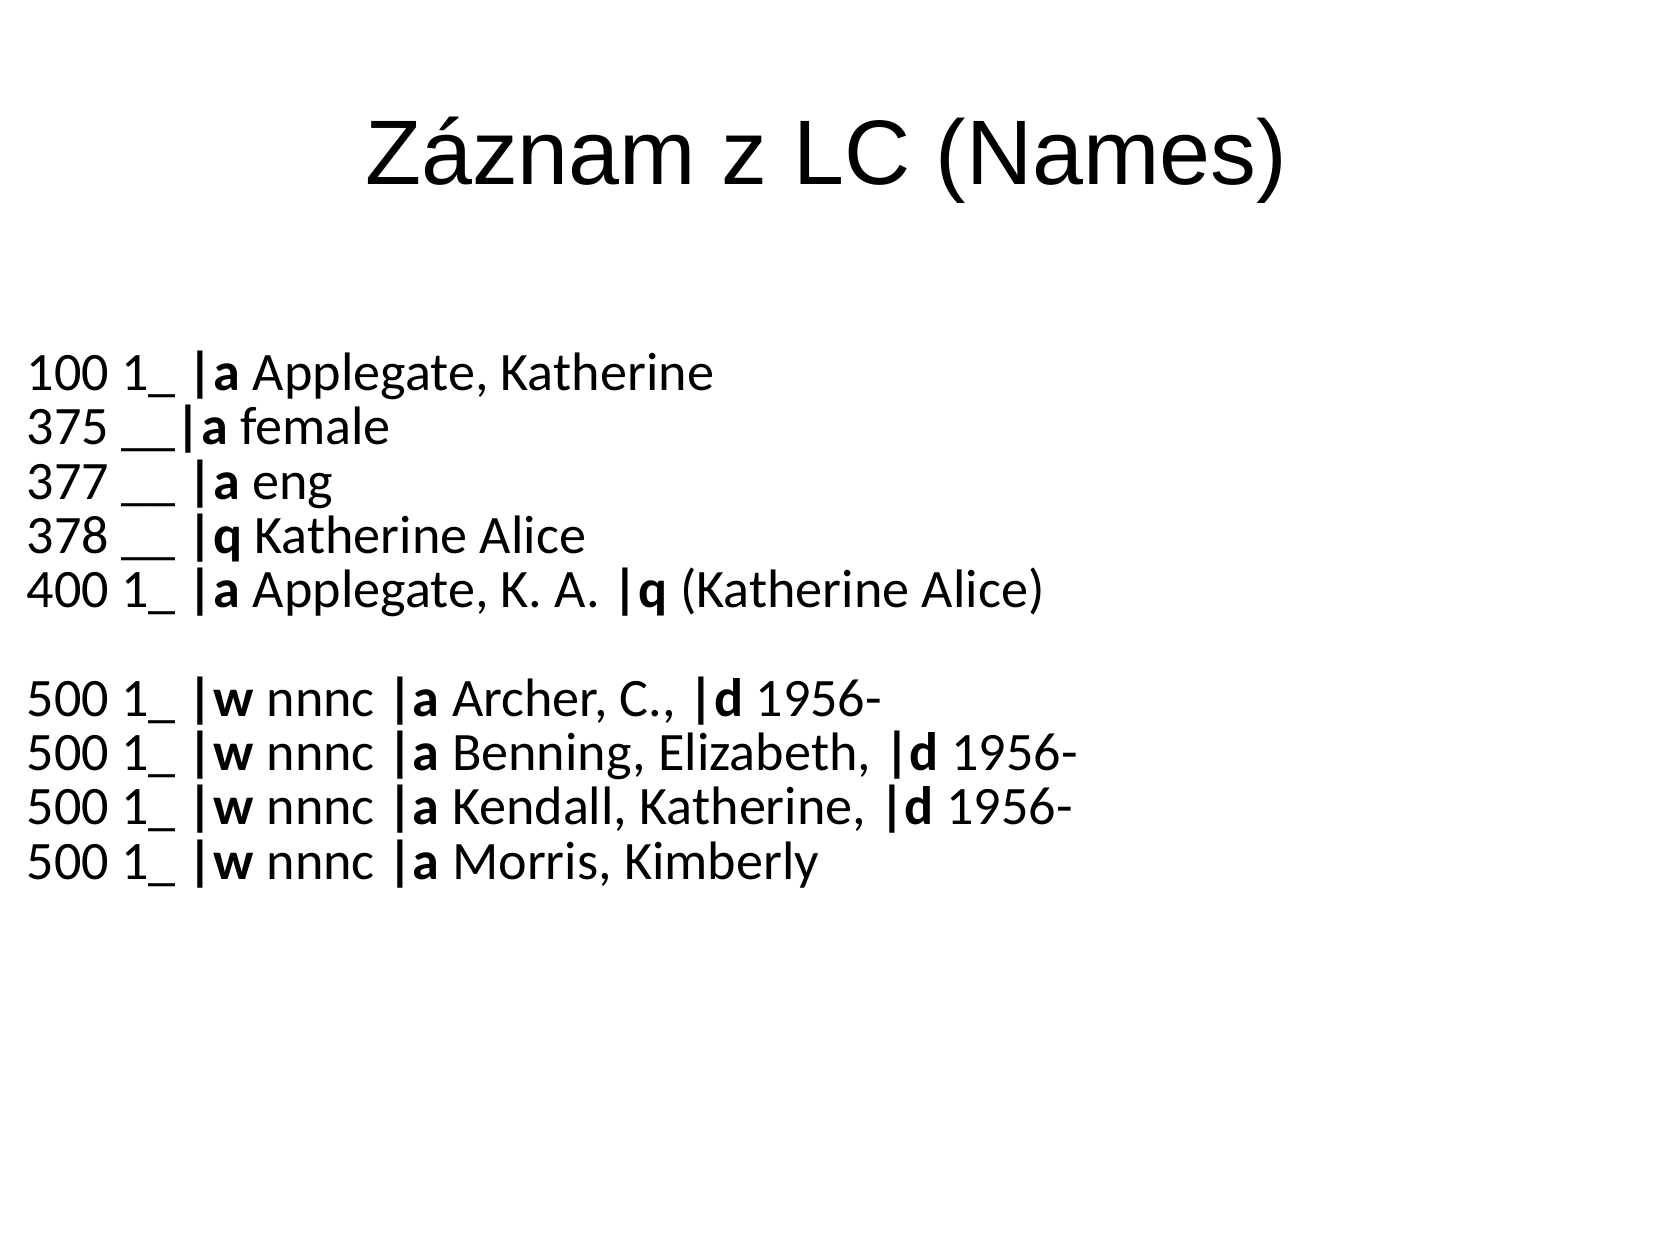

# Záznam z LC (Names)
100 1_ |a Applegate, Katherine
375 __|a female
377 __ |a eng
378 __ |q Katherine Alice
400 1_ |a Applegate, K. A. |q (Katherine Alice)
500 1_ |w nnnc |a Archer, C., |d 1956-
500 1_ |w nnnc |a Benning, Elizabeth, |d 1956-
500 1_ |w nnnc |a Kendall, Katherine, |d 1956-
500 1_ |w nnnc |a Morris, Kimberly